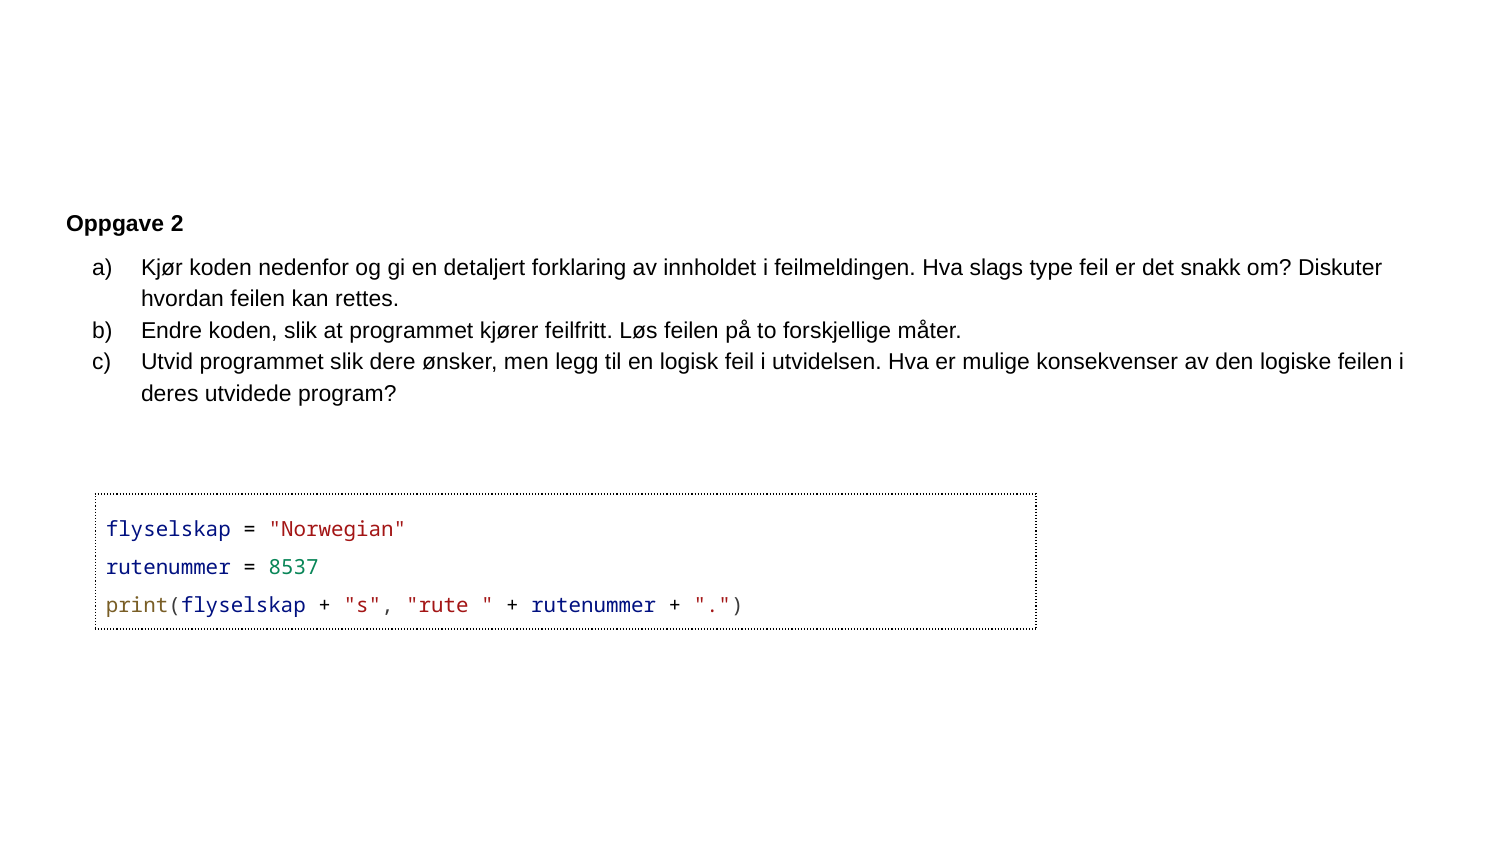

#
Oppgave 2
Kjør koden nedenfor og gi en detaljert forklaring av innholdet i feilmeldingen. Hva slags type feil er det snakk om? Diskuter hvordan feilen kan rettes.
Endre koden, slik at programmet kjører feilfritt. Løs feilen på to forskjellige måter.
Utvid programmet slik dere ønsker, men legg til en logisk feil i utvidelsen. Hva er mulige konsekvenser av den logiske feilen i deres utvidede program?
| flyselskap = "Norwegian" rutenummer = 8537 print(flyselskap + "s", "rute " + rutenummer + ".") |
| --- |